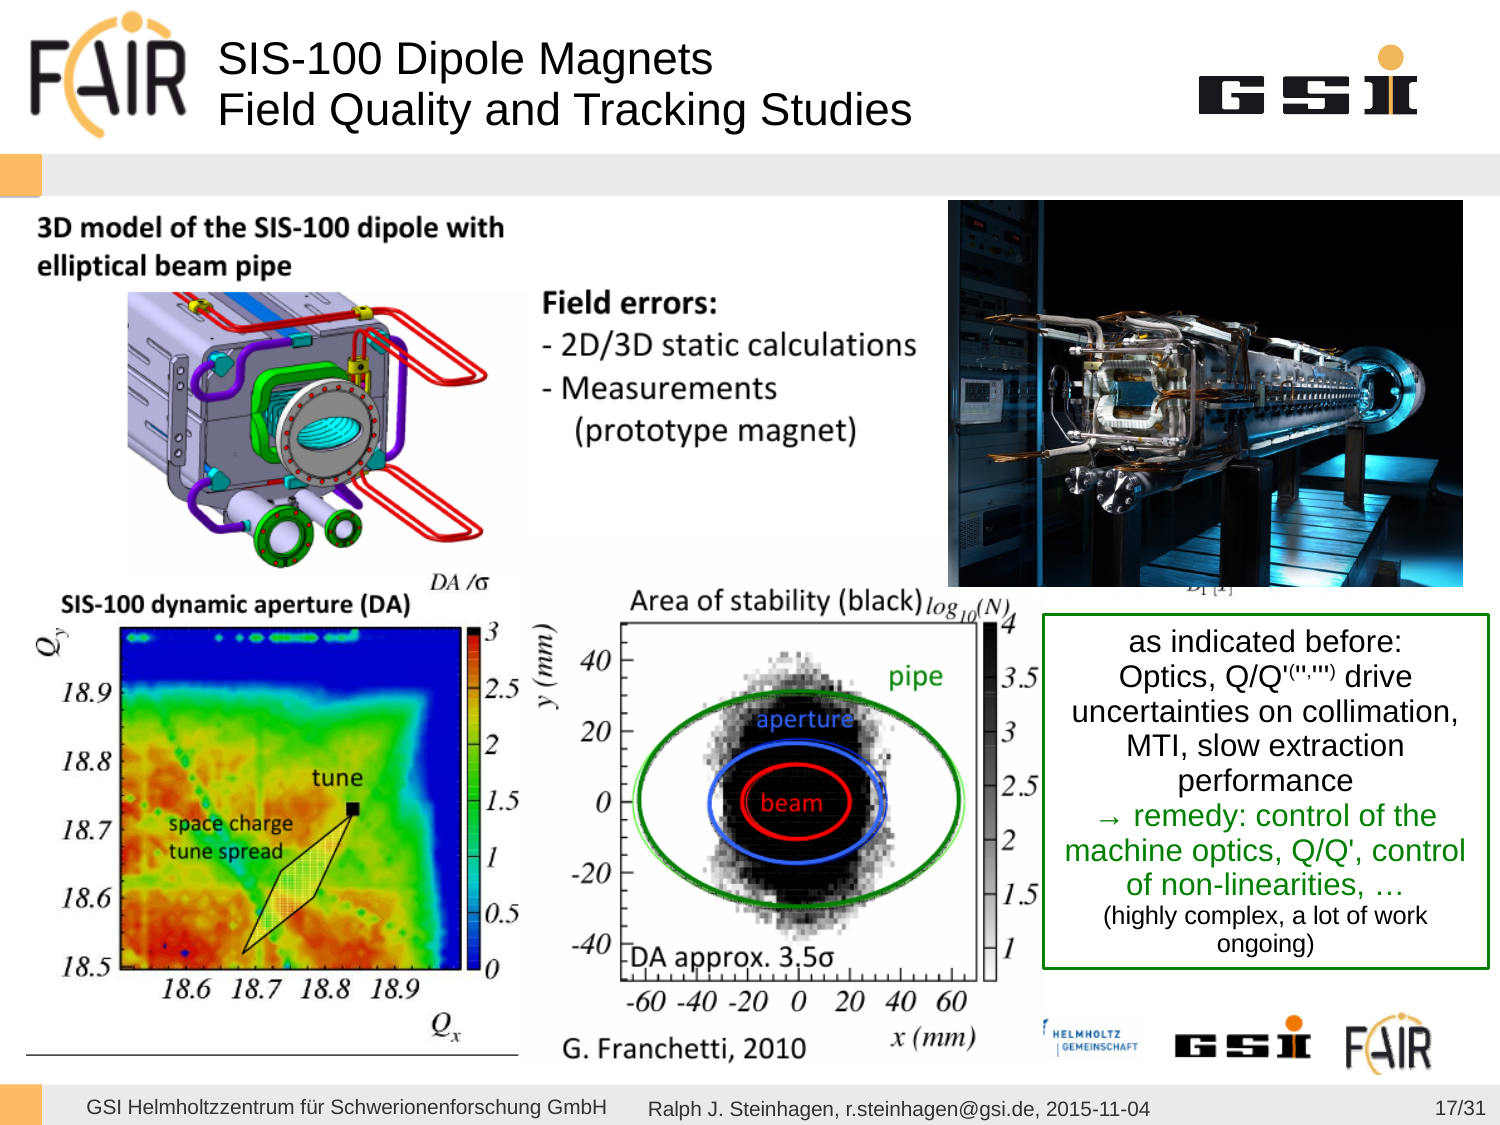

# SIS-100 Dipole Magnets Field Quality and Tracking Studies
as indicated before:
Optics, Q/Q'('',''') drive uncertainties on collimation, MTI, slow extraction performance
→ remedy: control of the machine optics, Q/Q', control of non-linearities, …
(highly complex, a lot of work ongoing)